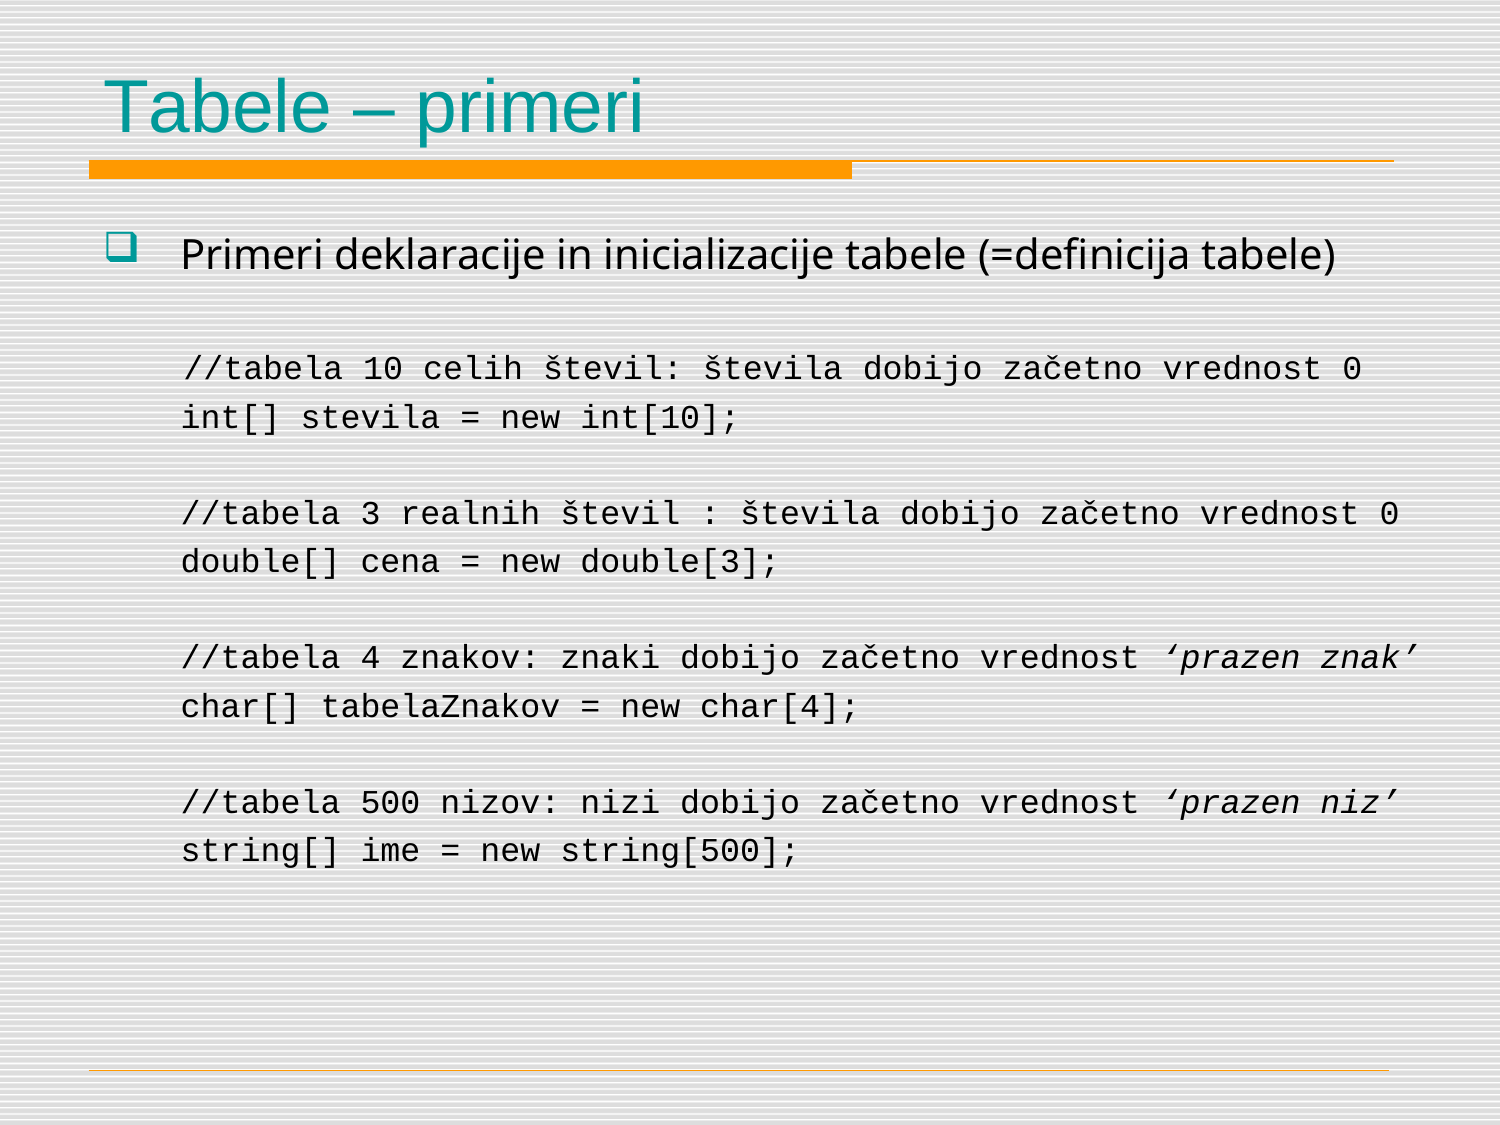

# Tabele – primeri
Primeri deklaracije in inicializacije tabele (=definicija tabele)
 //tabela 10 celih števil: števila dobijo začetno vrednost 0
int[] stevila = new int[10];
//tabela 3 realnih števil : števila dobijo začetno vrednost 0
double[] cena = new double[3];
//tabela 4 znakov: znaki dobijo začetno vrednost ‘prazen znak’
char[] tabelaZnakov = new char[4];
//tabela 500 nizov: nizi dobijo začetno vrednost ‘prazen niz’
string[] ime = new string[500];